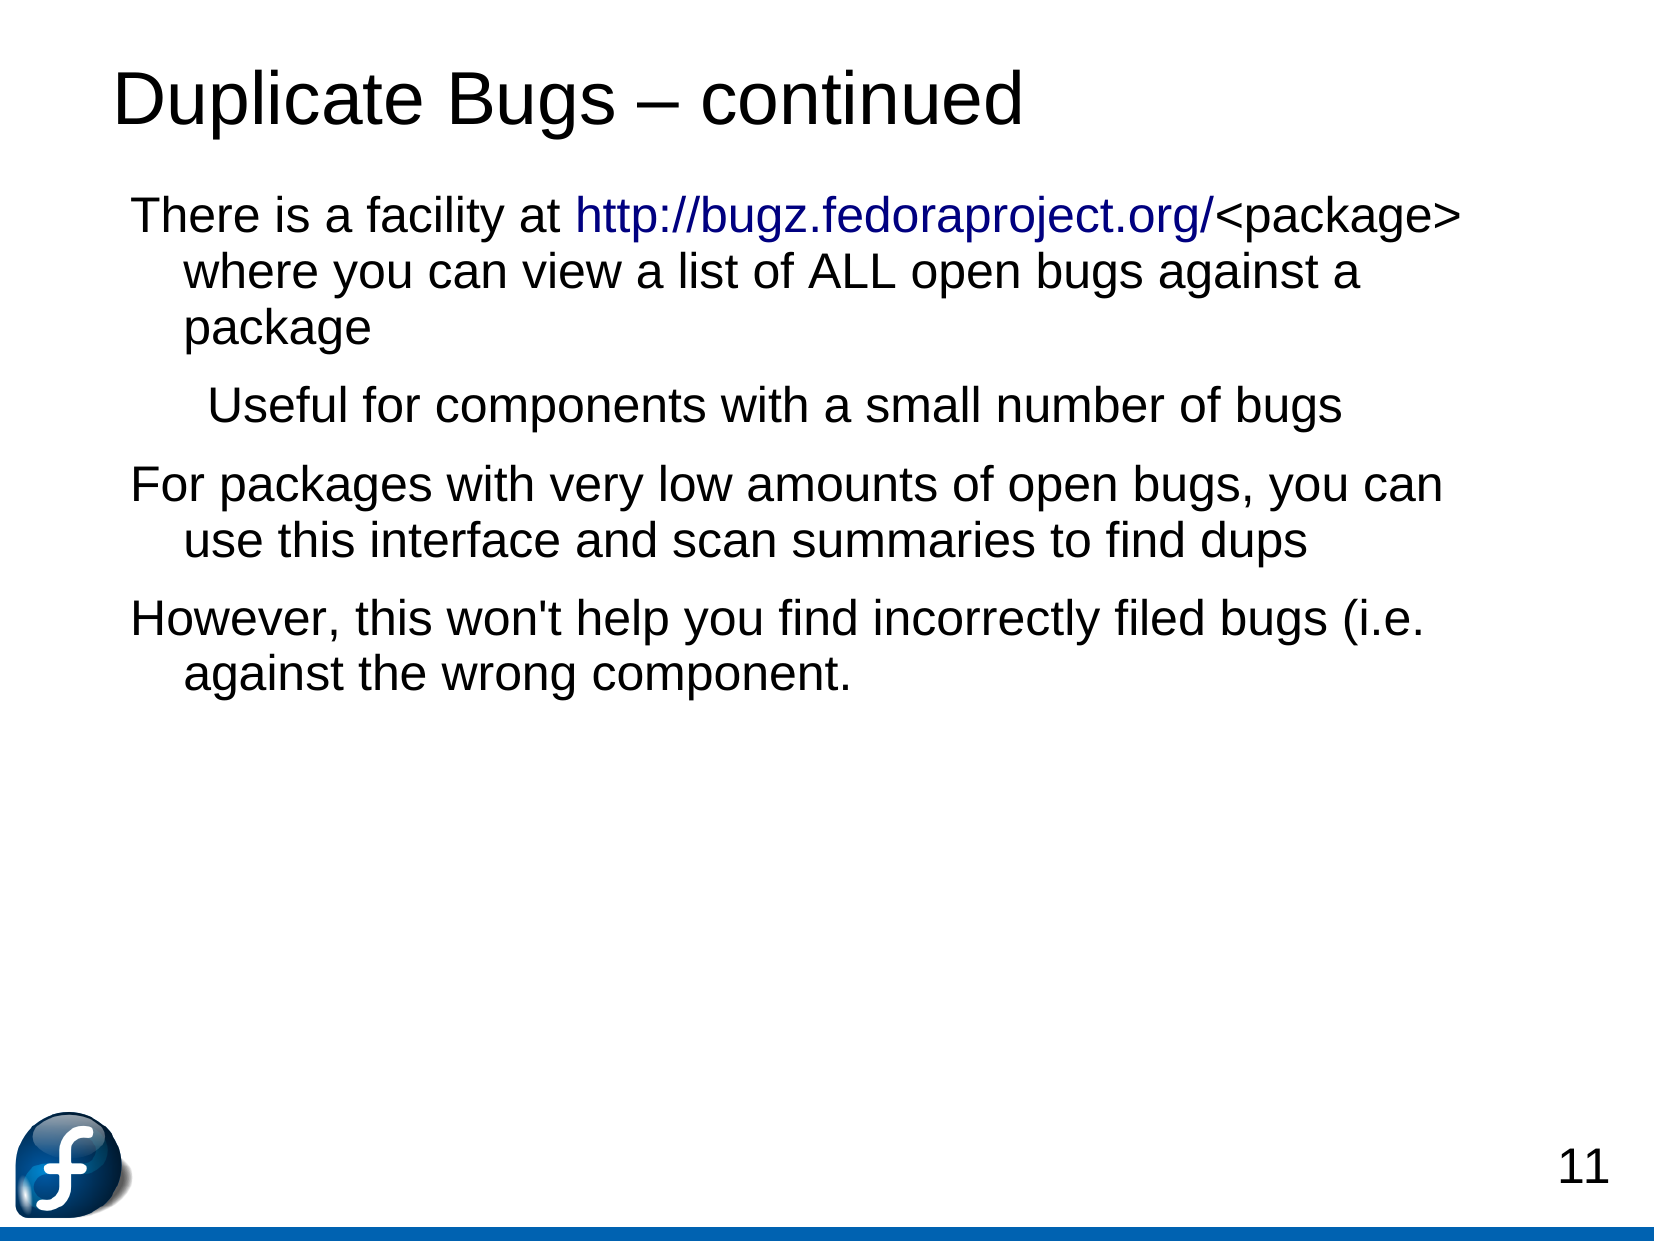

# Duplicate Bugs – continued
There is a facility at http://bugz.fedoraproject.org/<package> where you can view a list of ALL open bugs against a package
Useful for components with a small number of bugs
For packages with very low amounts of open bugs, you can use this interface and scan summaries to find dups
However, this won't help you find incorrectly filed bugs (i.e. against the wrong component.